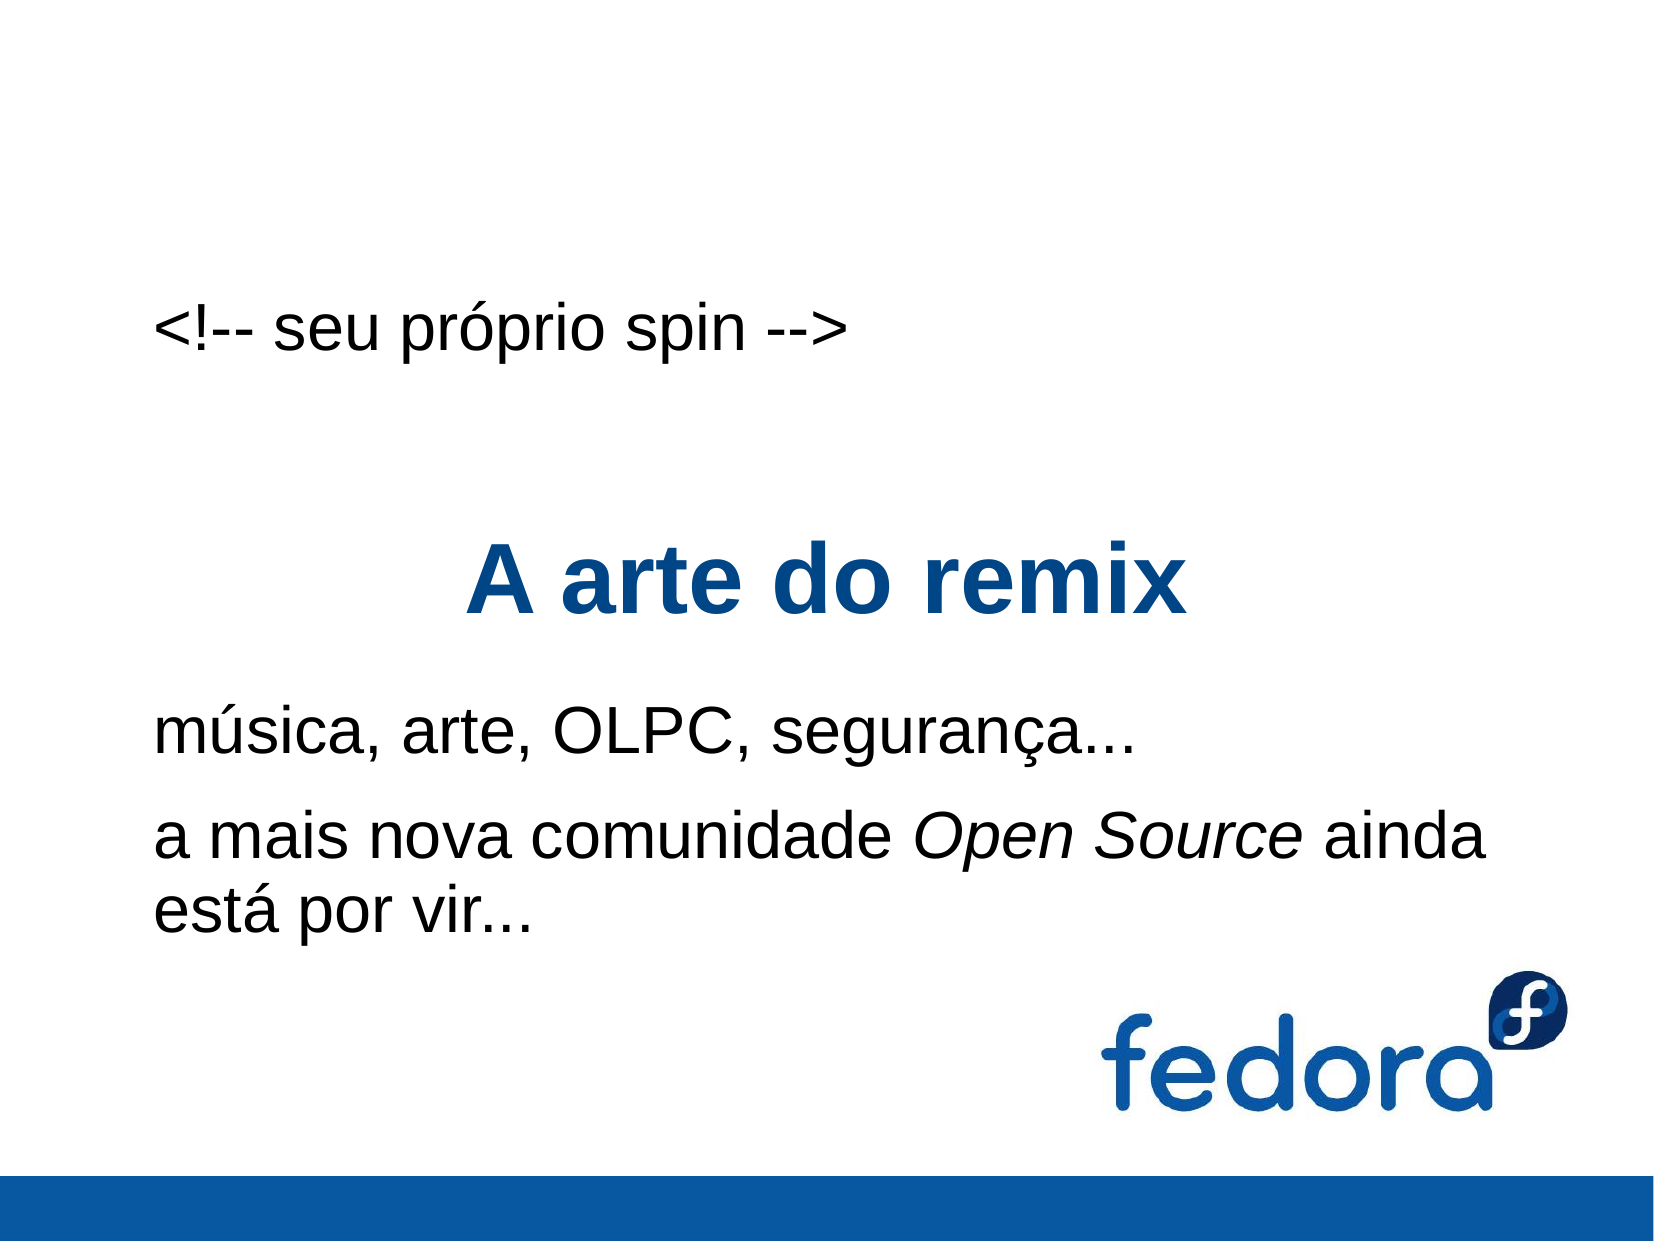

A arte do remix
# <!-- seu próprio spin -->
música, arte, OLPC, segurança...
a mais nova comunidade Open Source ainda está por vir...